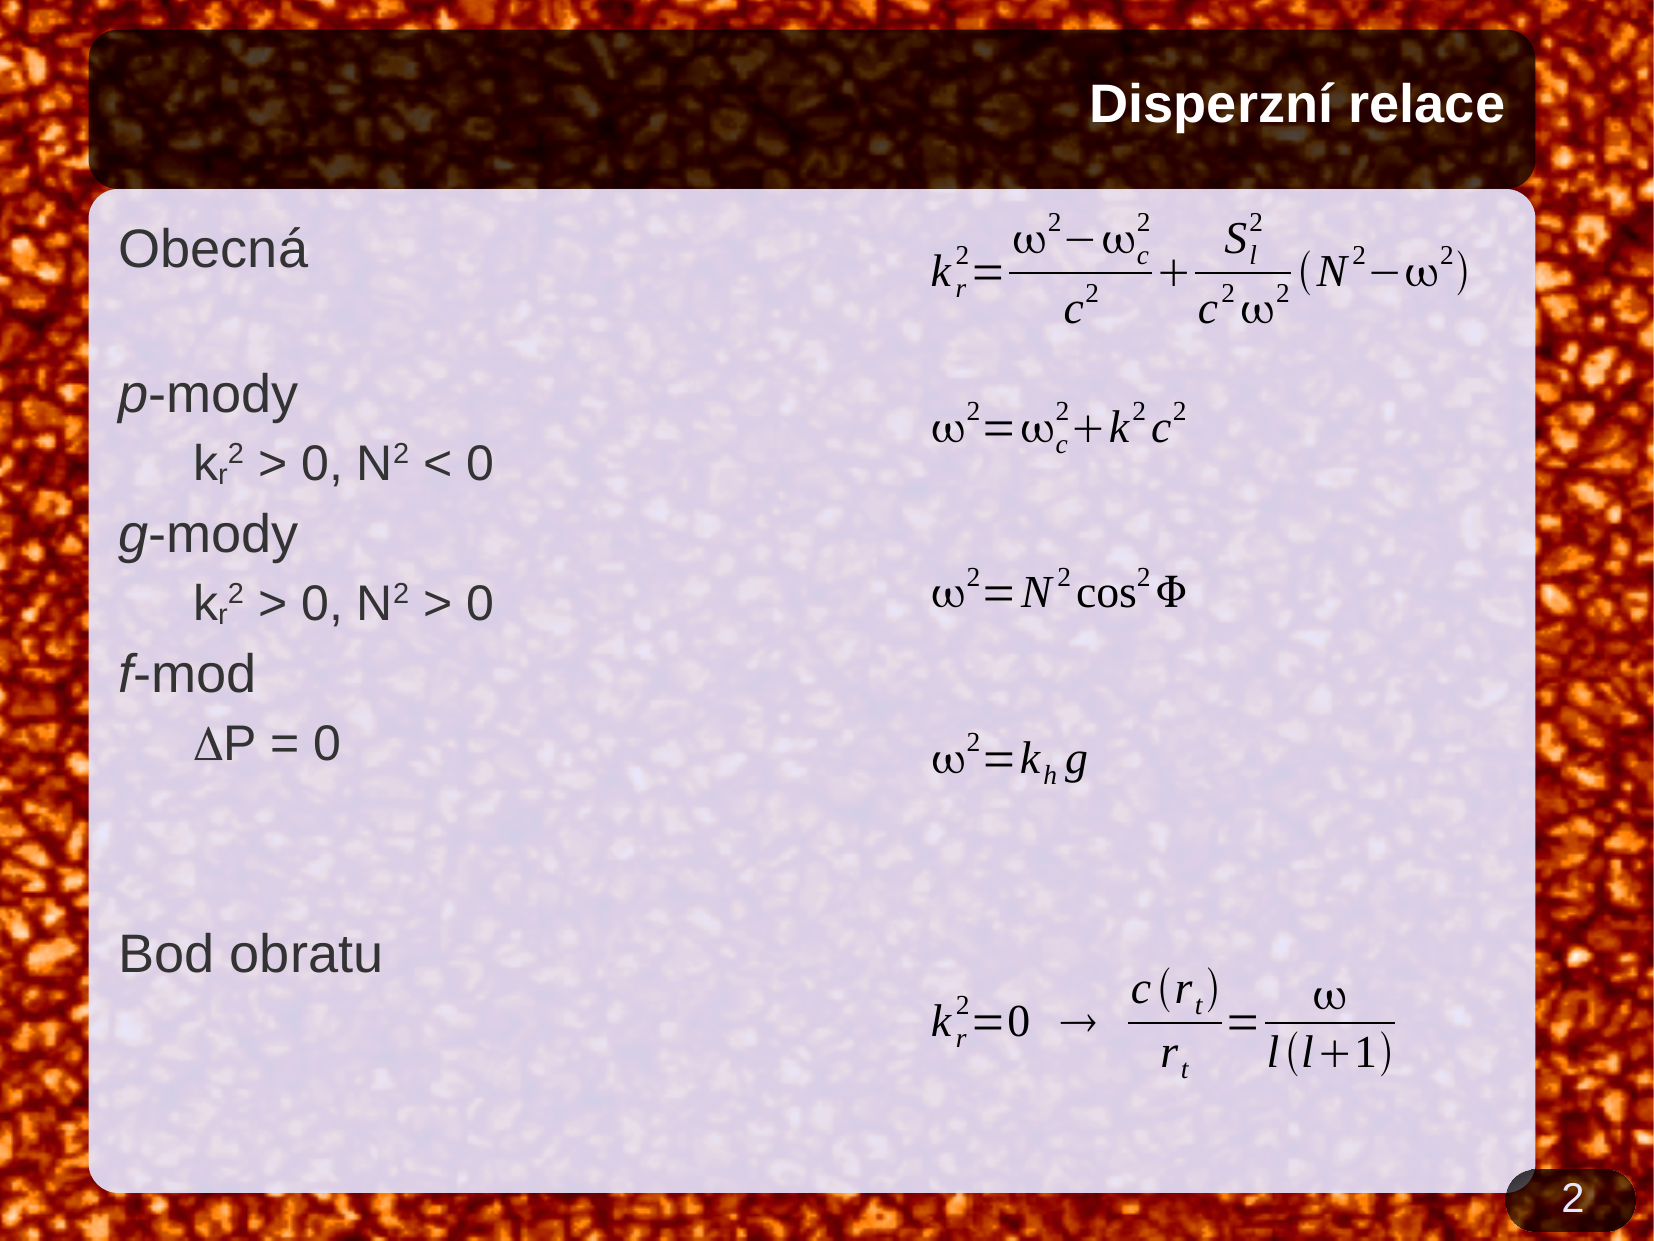

# Disperzní relace
Obecná
p-mody
kr2 > 0, N2 < 0
g-mody
kr2 > 0, N2 > 0
f-mod
DP = 0
Bod obratu